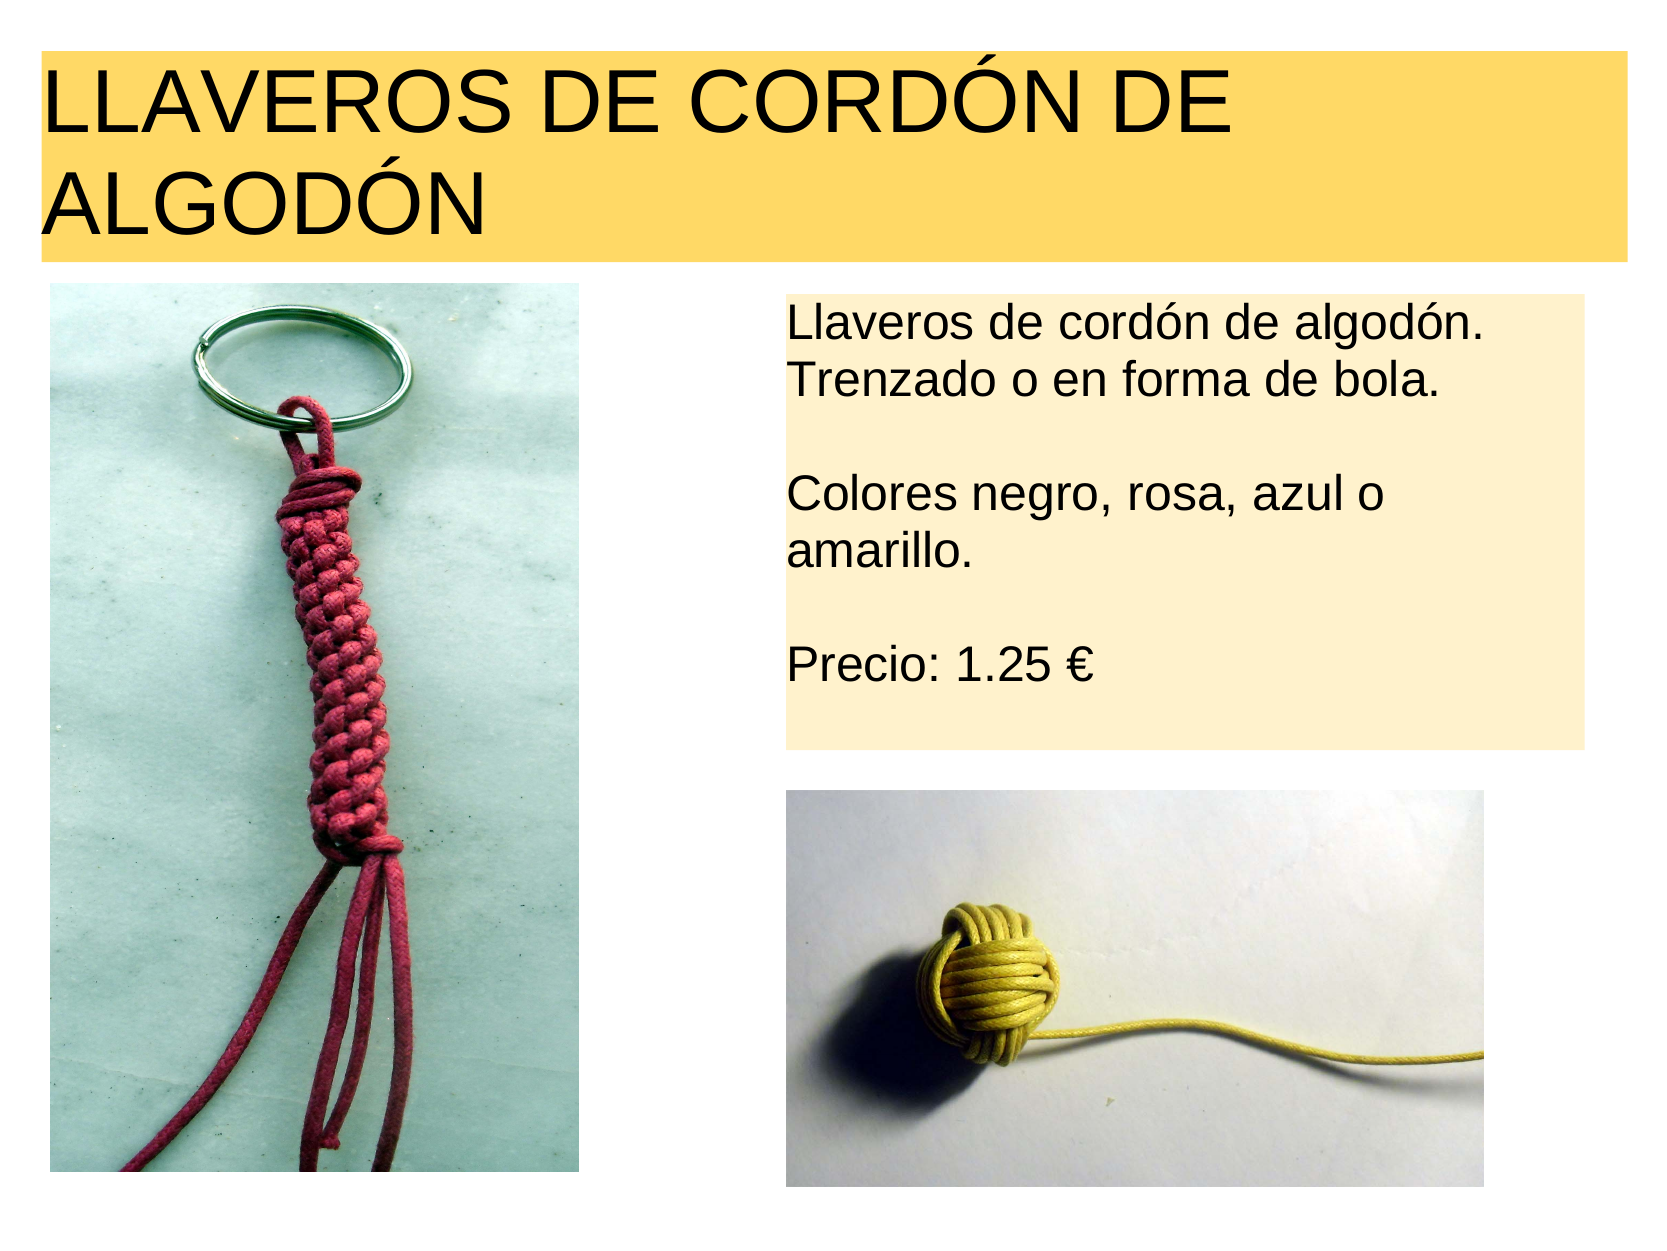

# LLAVEROS DE CORDÓN DE ALGODÓN
Llaveros de cordón de algodón. Trenzado o en forma de bola.
Colores negro, rosa, azul o amarillo.
Precio: 1.25 €